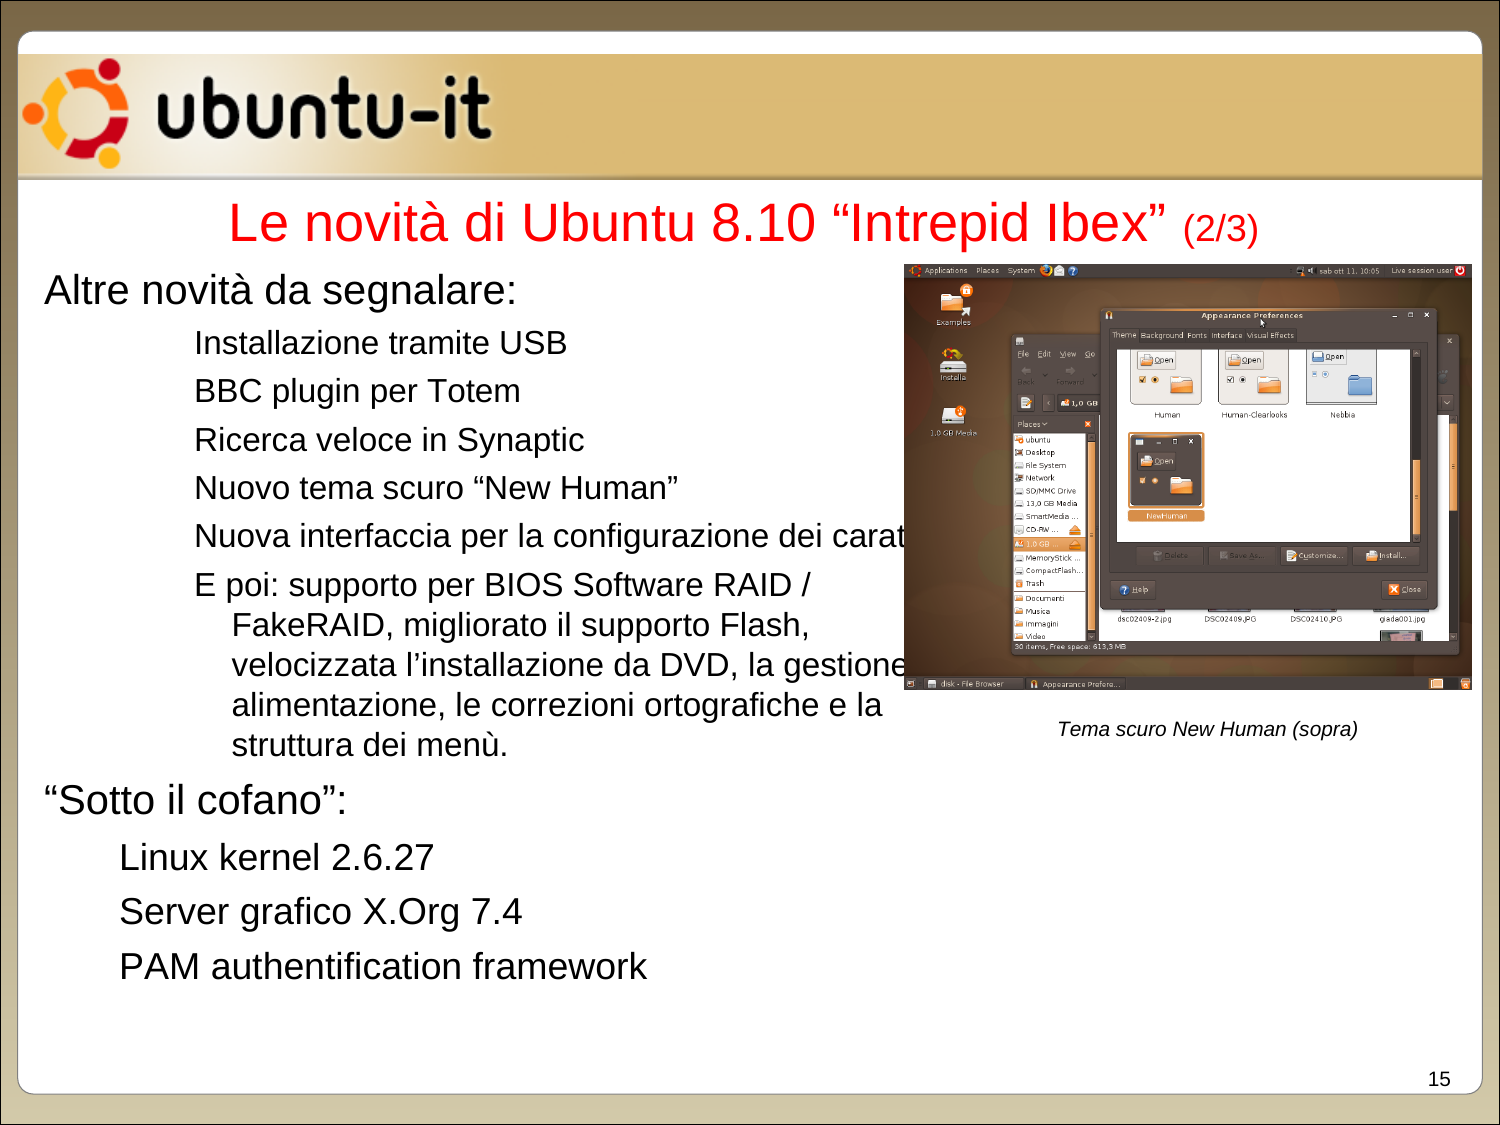

# Le novità di Ubuntu 8.10 “Intrepid Ibex” (2/3)
Altre novità da segnalare:
Installazione tramite USB
BBC plugin per Totem
Ricerca veloce in Synaptic
Nuovo tema scuro “New Human”
Nuova interfaccia per la configurazione dei caratteri
E poi: supporto per BIOS Software RAID / FakeRAID, migliorato il supporto Flash, velocizzata l’installazione da DVD, la gestione alimentazione, le correzioni ortografiche e la struttura dei menù.
“Sotto il cofano”:
Linux kernel 2.6.27
Server grafico X.Org 7.4
PAM authentification framework
Tema scuro New Human (sopra)
15